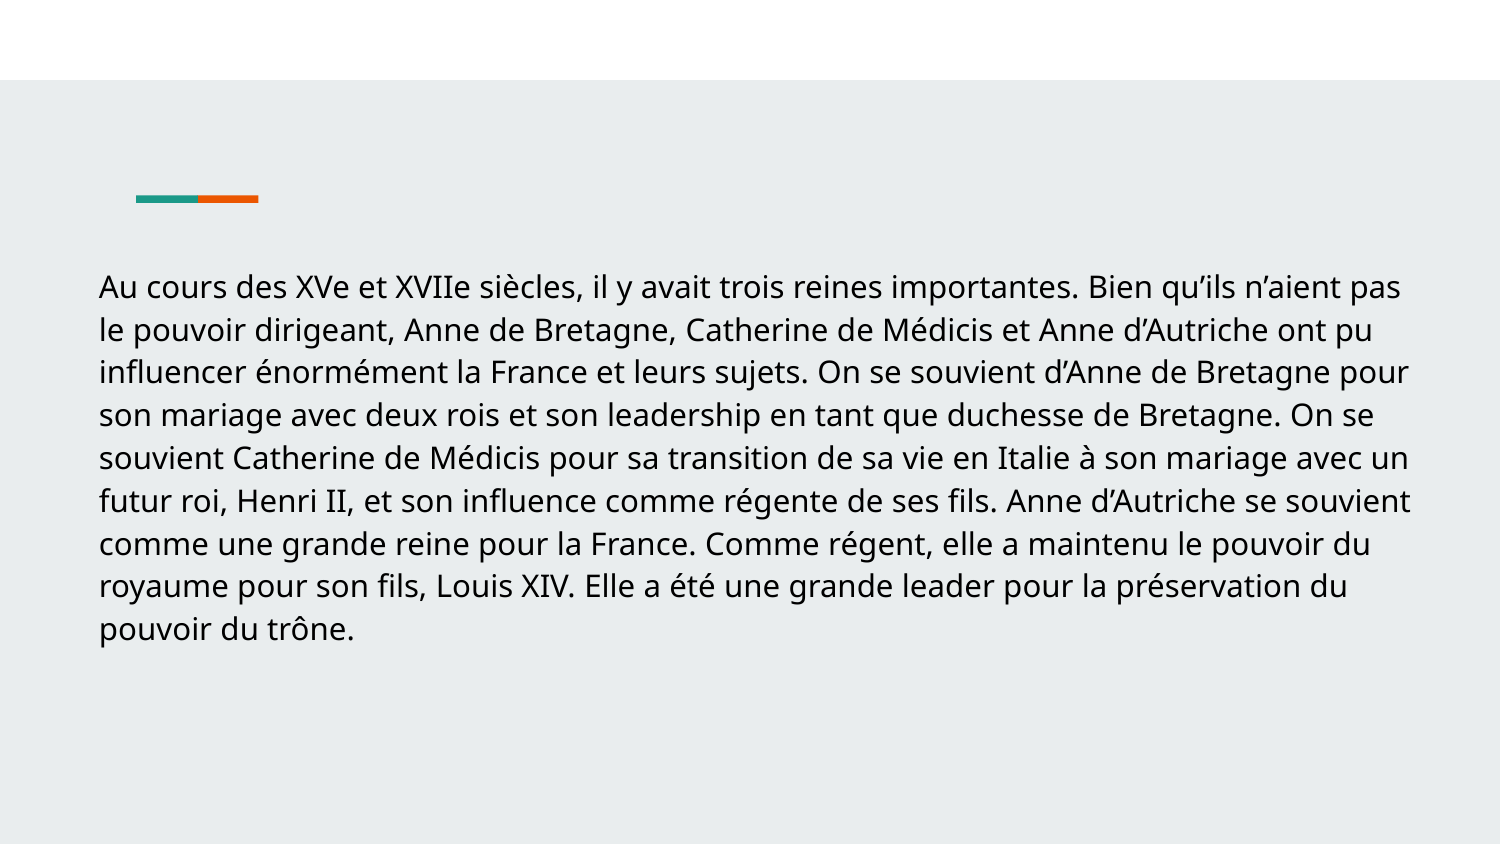

# Au cours des XVe et XVIIe siècles, il y avait trois reines importantes. Bien qu’ils n’aient pas le pouvoir dirigeant, Anne de Bretagne, Catherine de Médicis et Anne d’Autriche ont pu influencer énormément la France et leurs sujets. On se souvient d’Anne de Bretagne pour son mariage avec deux rois et son leadership en tant que duchesse de Bretagne. On se souvient Catherine de Médicis pour sa transition de sa vie en Italie à son mariage avec un futur roi, Henri II, et son influence comme régente de ses fils. Anne d’Autriche se souvient comme une grande reine pour la France. Comme régent, elle a maintenu le pouvoir du royaume pour son fils, Louis XIV. Elle a été une grande leader pour la préservation du pouvoir du trône.